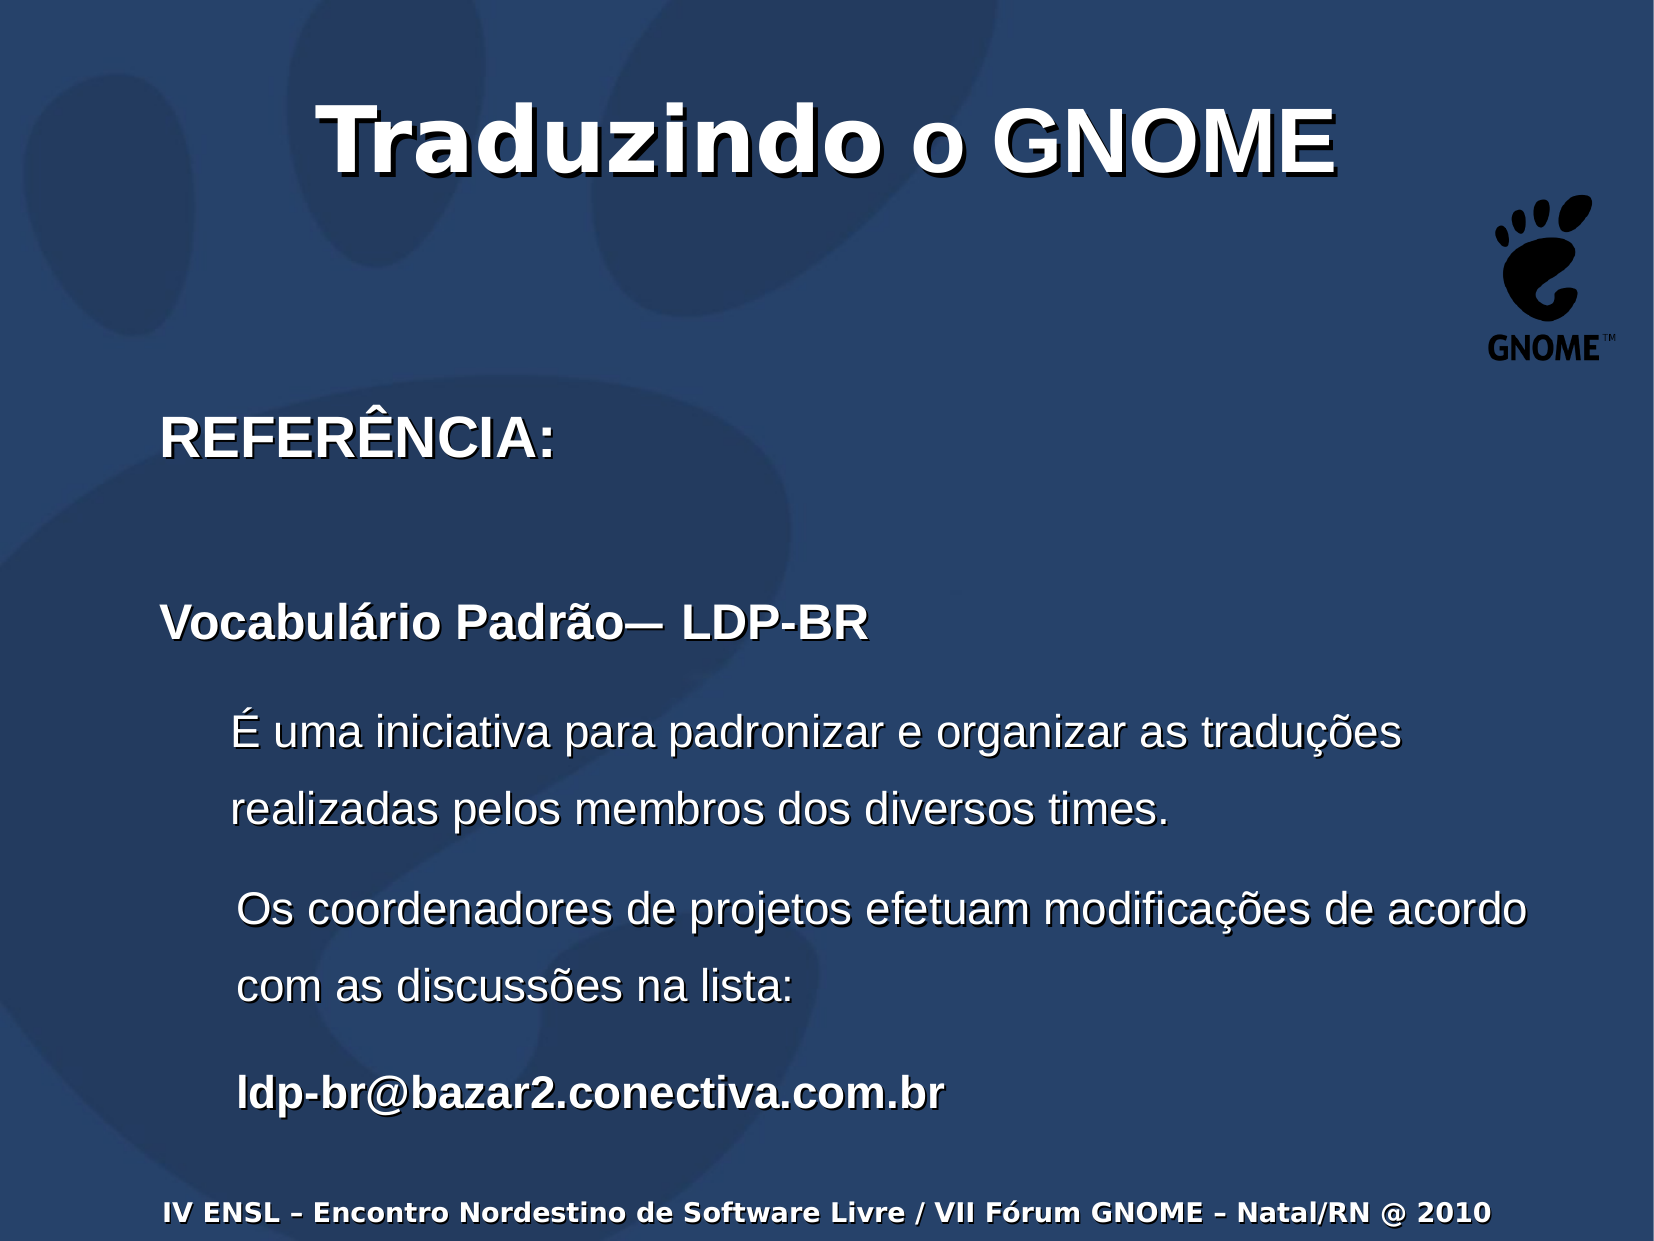

# Traduzindo o GNOME
REFERÊNCIA:
Vocabulário Padrão ̶ LDP-BR
É uma iniciativa para padronizar e organizar as traduções realizadas pelos membros dos diversos times.
 		Os coordenadores de projetos efetuam modificações de acordo 			com as discussões na lista:
 		ldp-br@bazar2.conectiva.com.br
IV ENSL – Encontro Nordestino de Software Livre / VII Fórum GNOME – Natal/RN @ 2010